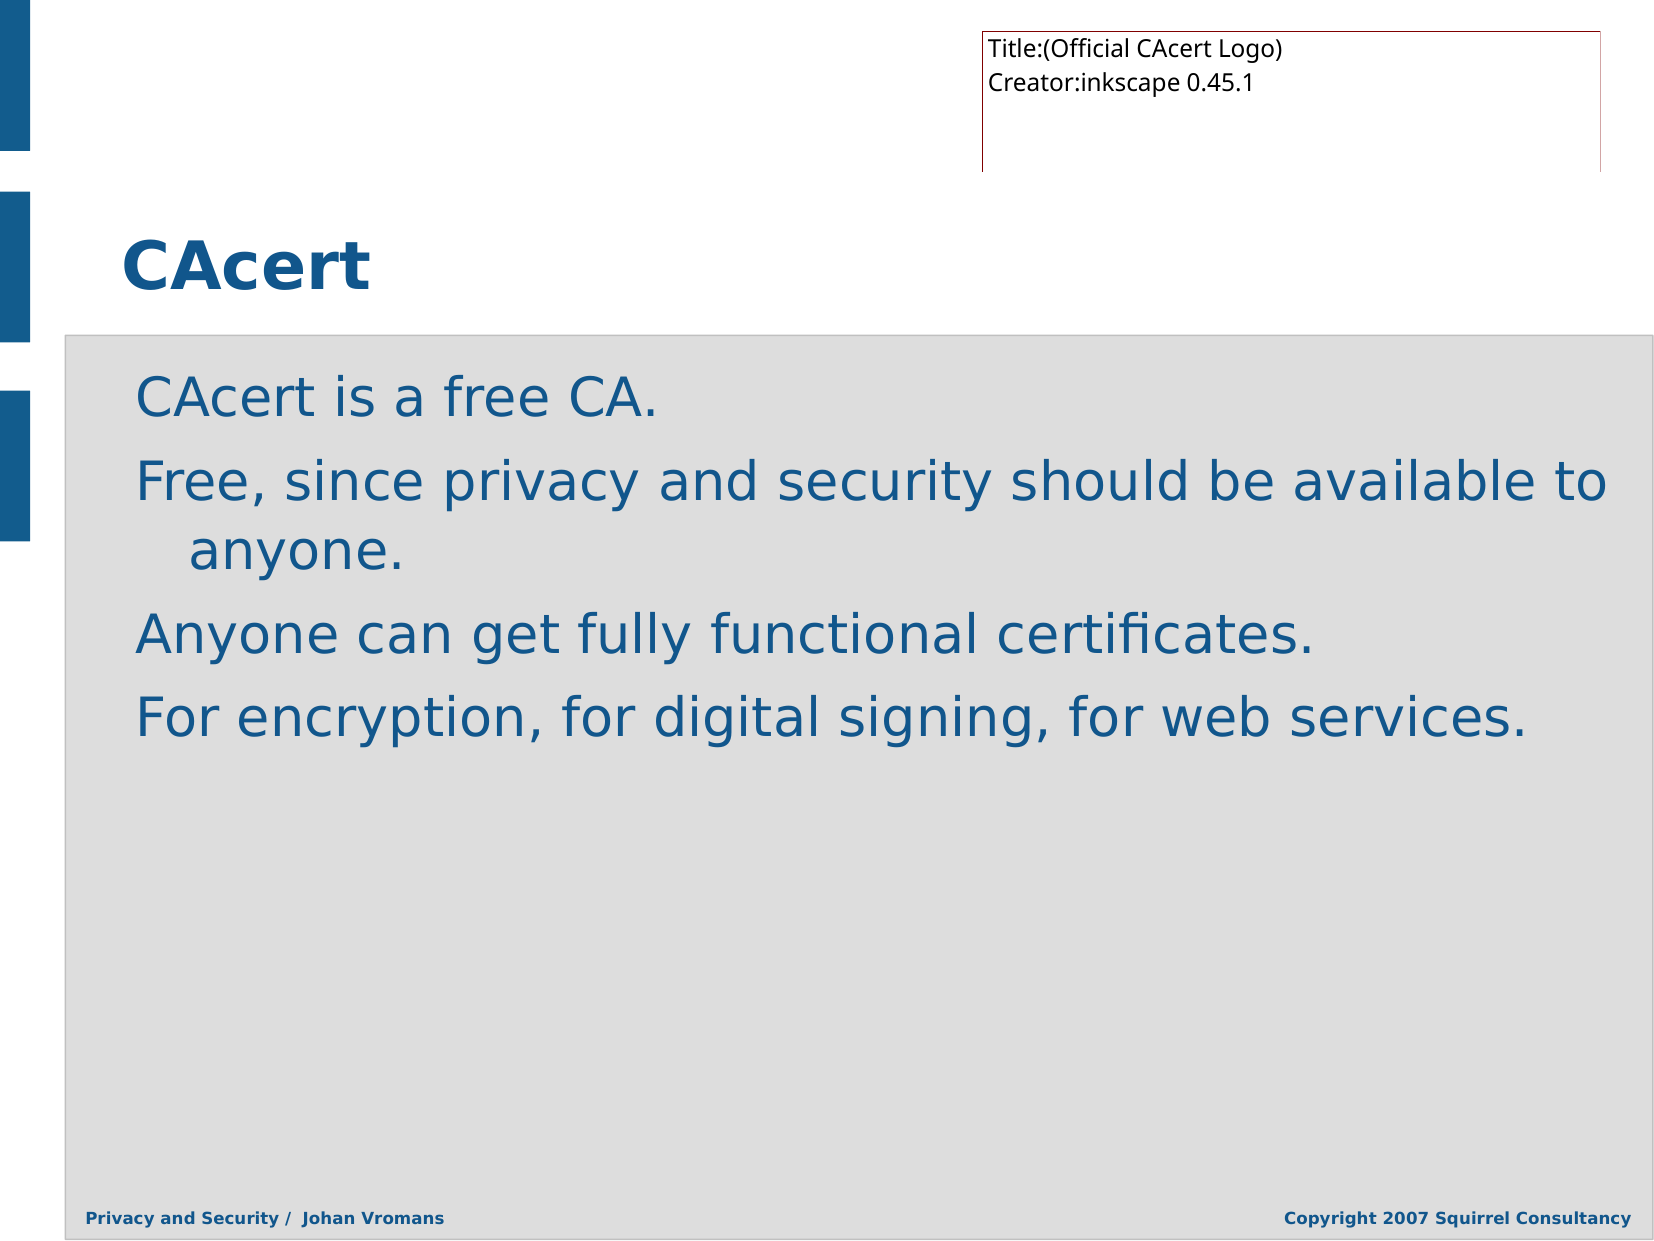

# CAcert
CAcert is a free CA.
Free, since privacy and security should be available to anyone.
Anyone can get fully functional certificates.
For encryption, for digital signing, for web services.